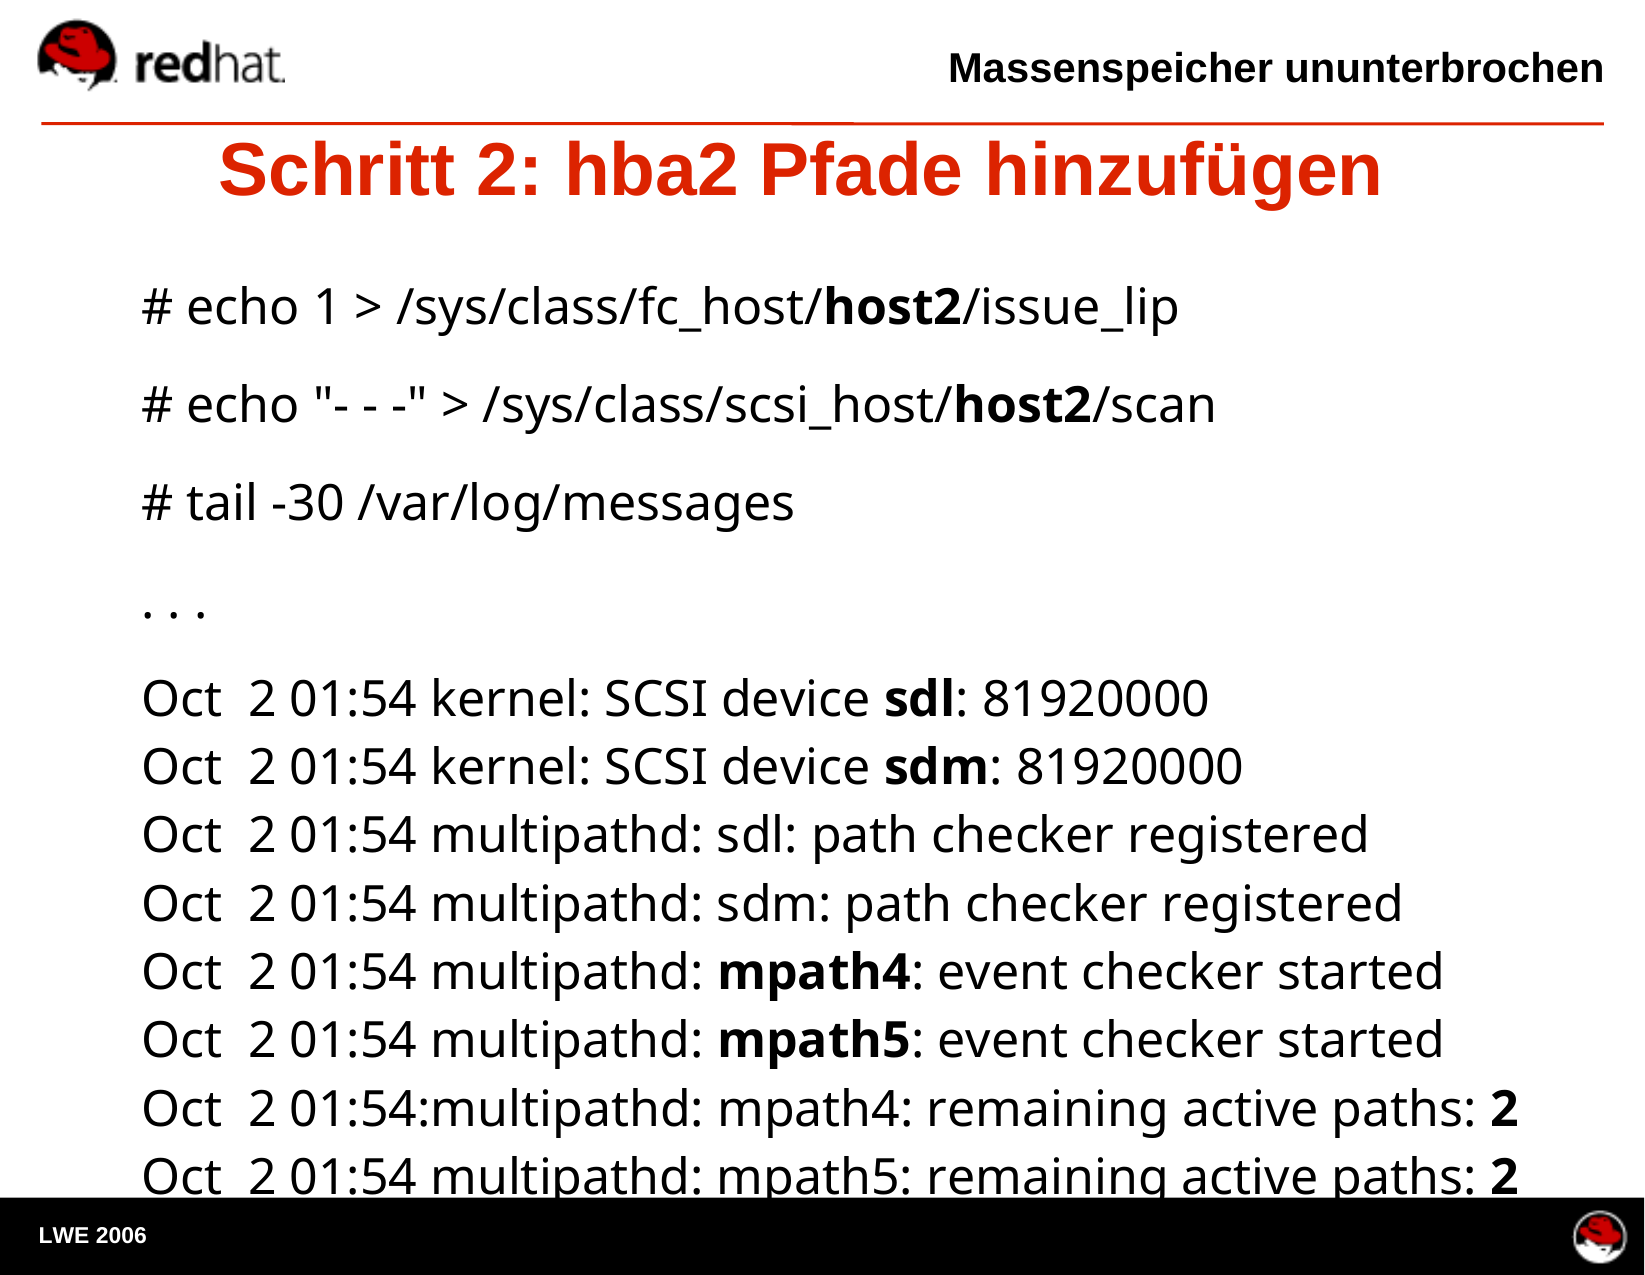

Massenspeicher ununterbrochen
Schritt 2: hba2 Pfade hinzufügen
# # echo 1 > /sys/class/fc_host/host2/issue_lip
# echo "- - -" > /sys/class/scsi_host/host2/scan
# tail -30 /var/log/messages
. . .
Oct 2 01:54 kernel: SCSI device sdl: 81920000
Oct 2 01:54 kernel: SCSI device sdm: 81920000
Oct 2 01:54 multipathd: sdl: path checker registered
Oct 2 01:54 multipathd: sdm: path checker registered
Oct 2 01:54 multipathd: mpath4: event checker started
Oct 2 01:54 multipathd: mpath5: event checker started
Oct 2 01:54:multipathd: mpath4: remaining active paths: 2
Oct 2 01:54 multipathd: mpath5: remaining active paths: 2
LWE 2006